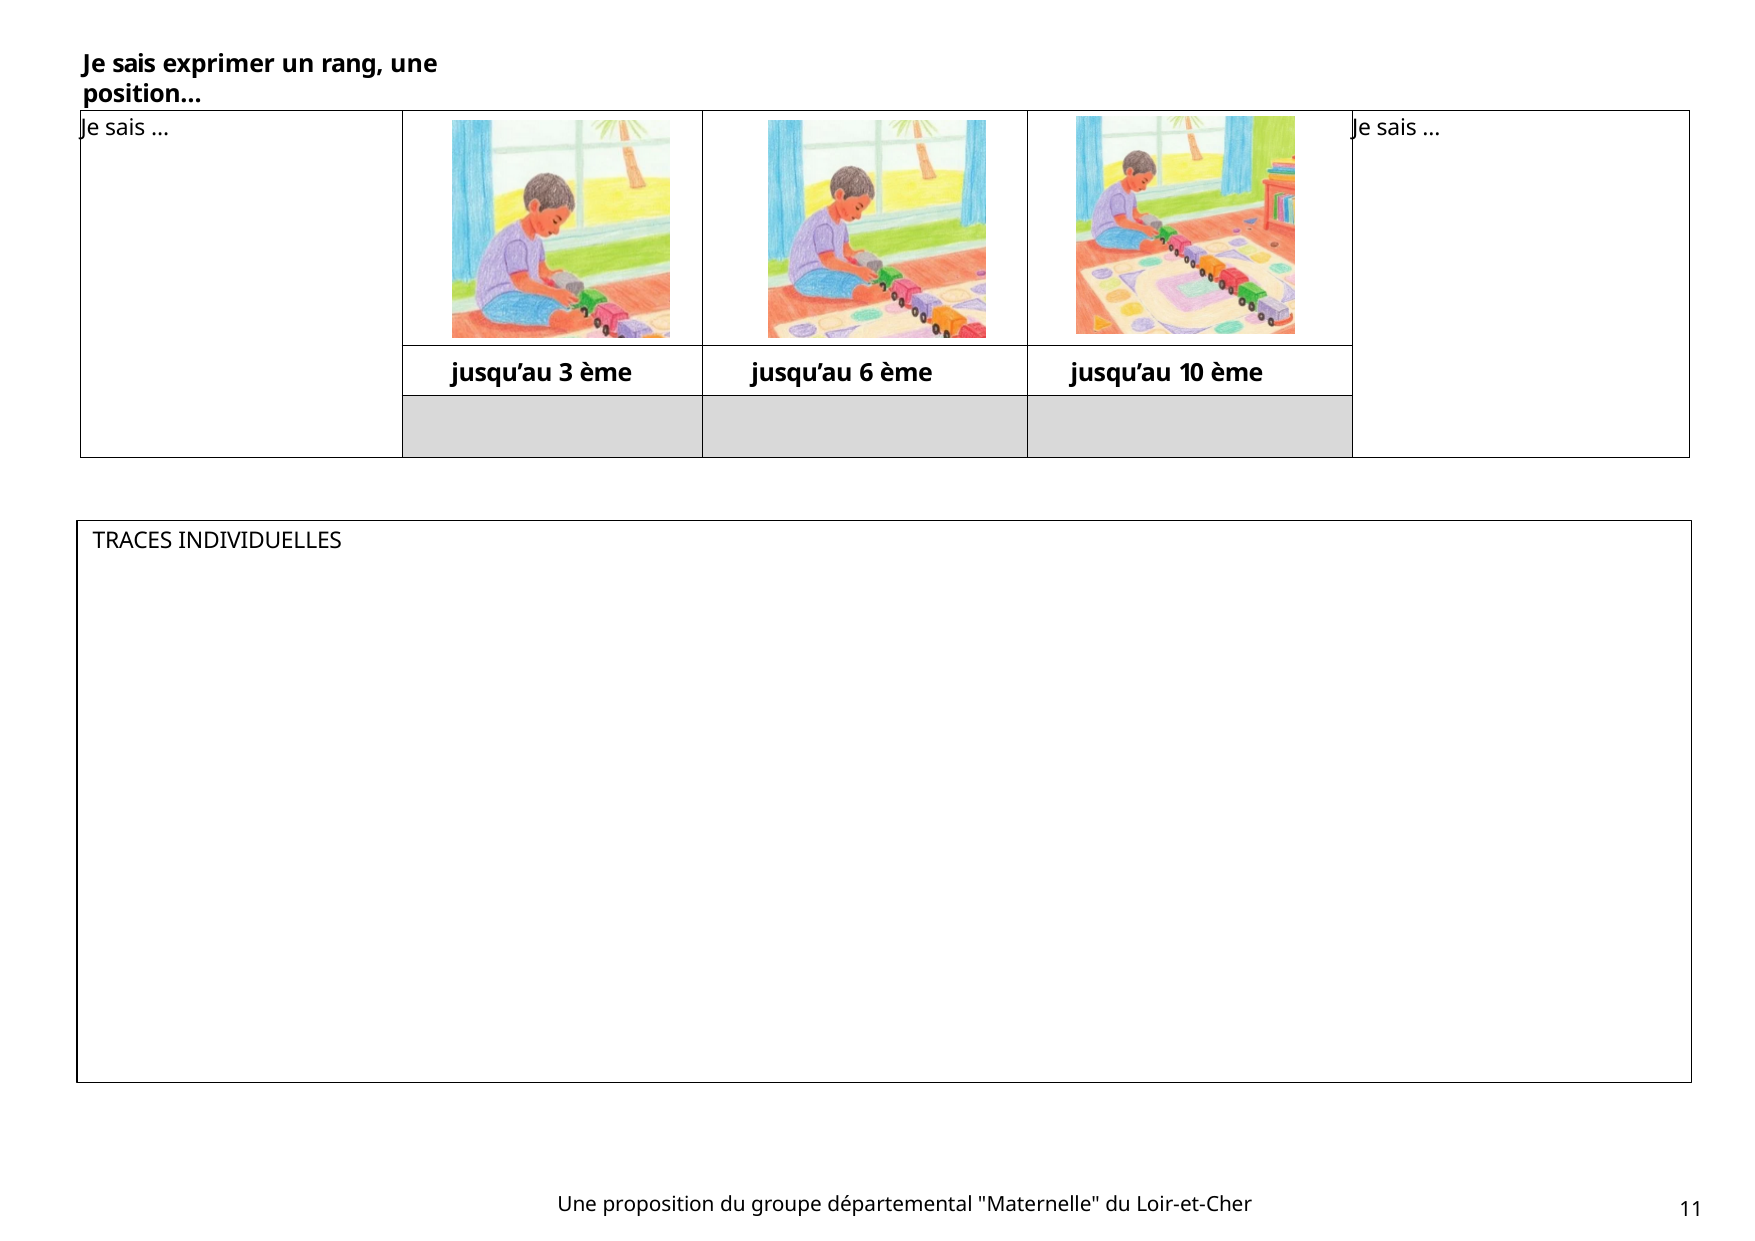

Je sais exprimer un rang, une position…
| Je sais … | | | | Je sais … |
| --- | --- | --- | --- | --- |
| | jusqu’au 3 ème | jusqu’au 6 ème | jusqu’au 10 ème | |
| | | | | |
TRACES INDIVIDUELLES
Une proposition du groupe départemental "Maternelle" du Loir-et-Cher
11